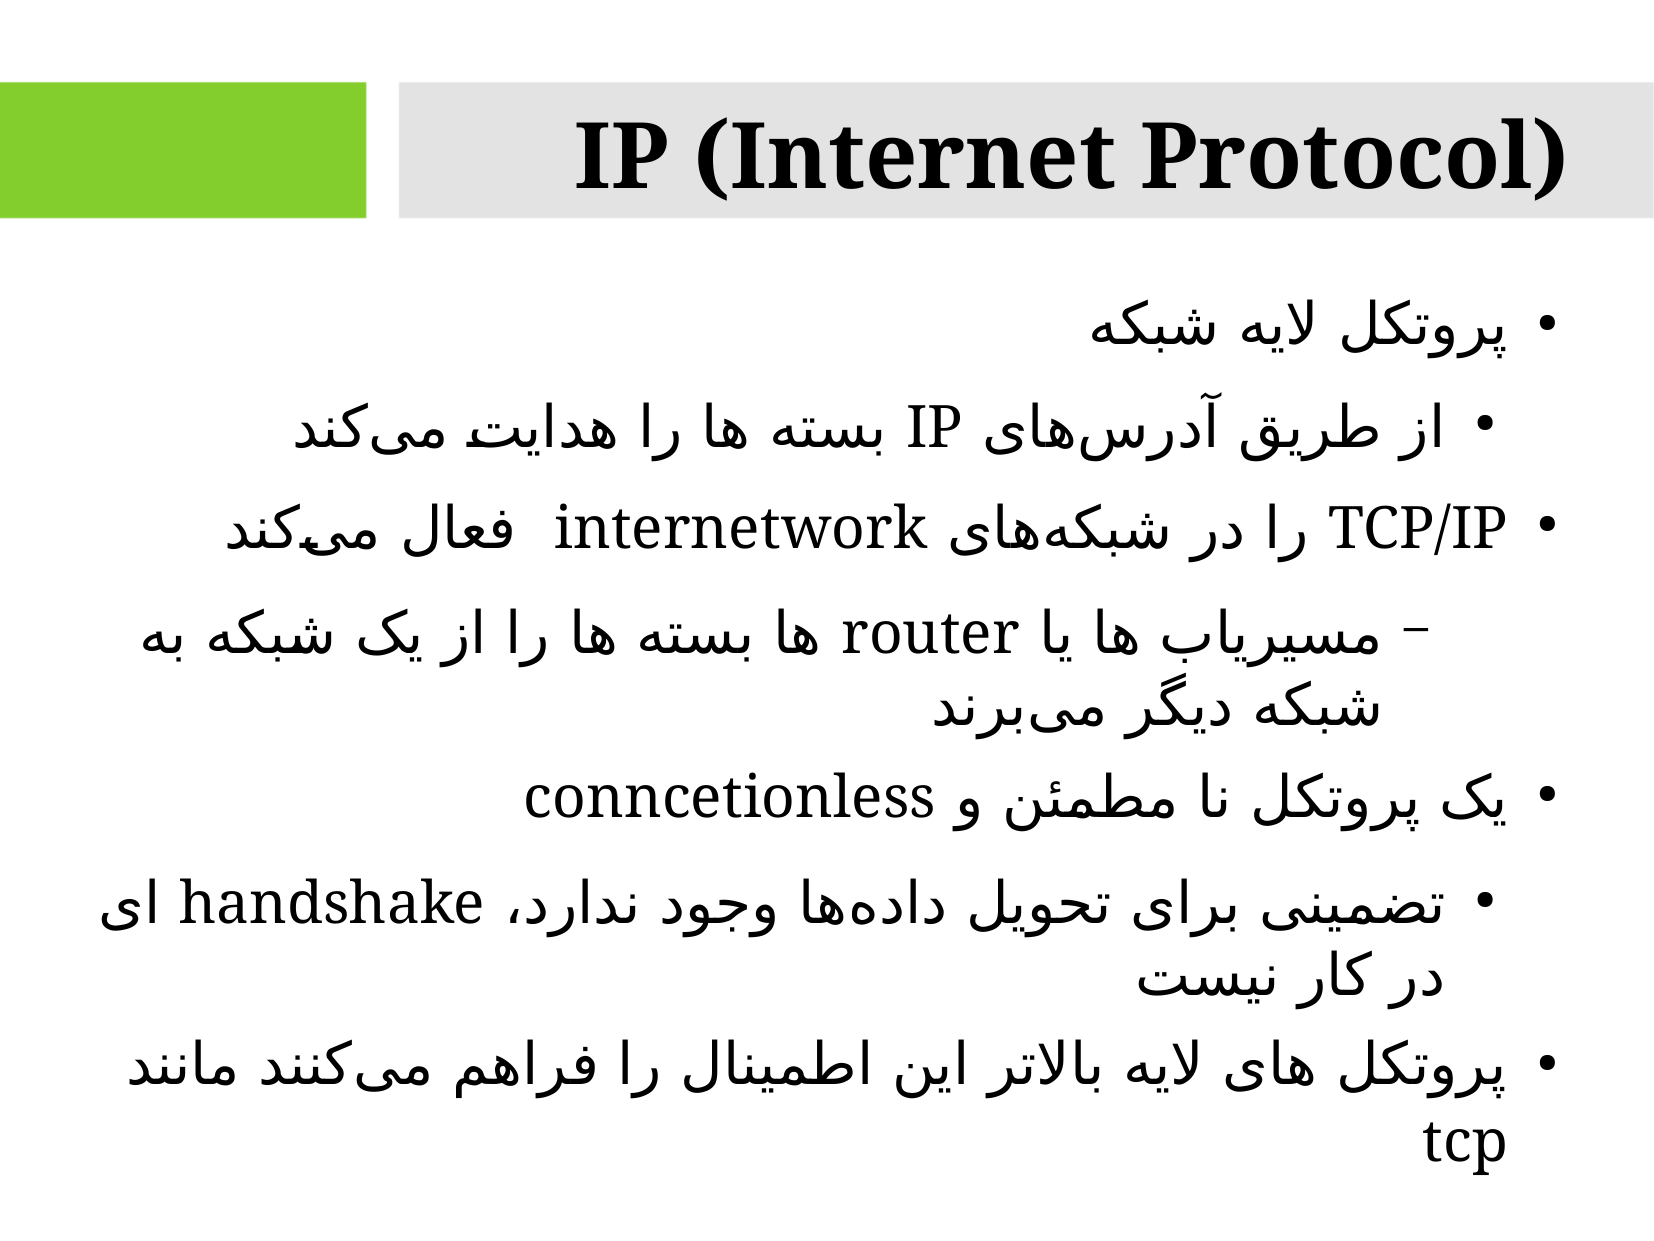

# IP (Internet Protocol)
پروتکل لایه شبکه
از طریق آدرس‌های IP بسته ها را هدایت می‌کند
TCP/IP را در شبکه‌های internetwork فعال می‌کند
مسیریاب ها یا router ها بسته ها را از یک شبکه به شبکه دیگر می‌برند
یک پروتکل نا مطمئن و conncetionless
تضمینی برای تحویل داده‌ها وجود ندارد، handshake ای در کار نیست
پروتکل های لایه بالاتر این اطمینال را فراهم می‌کنند مانند tcp